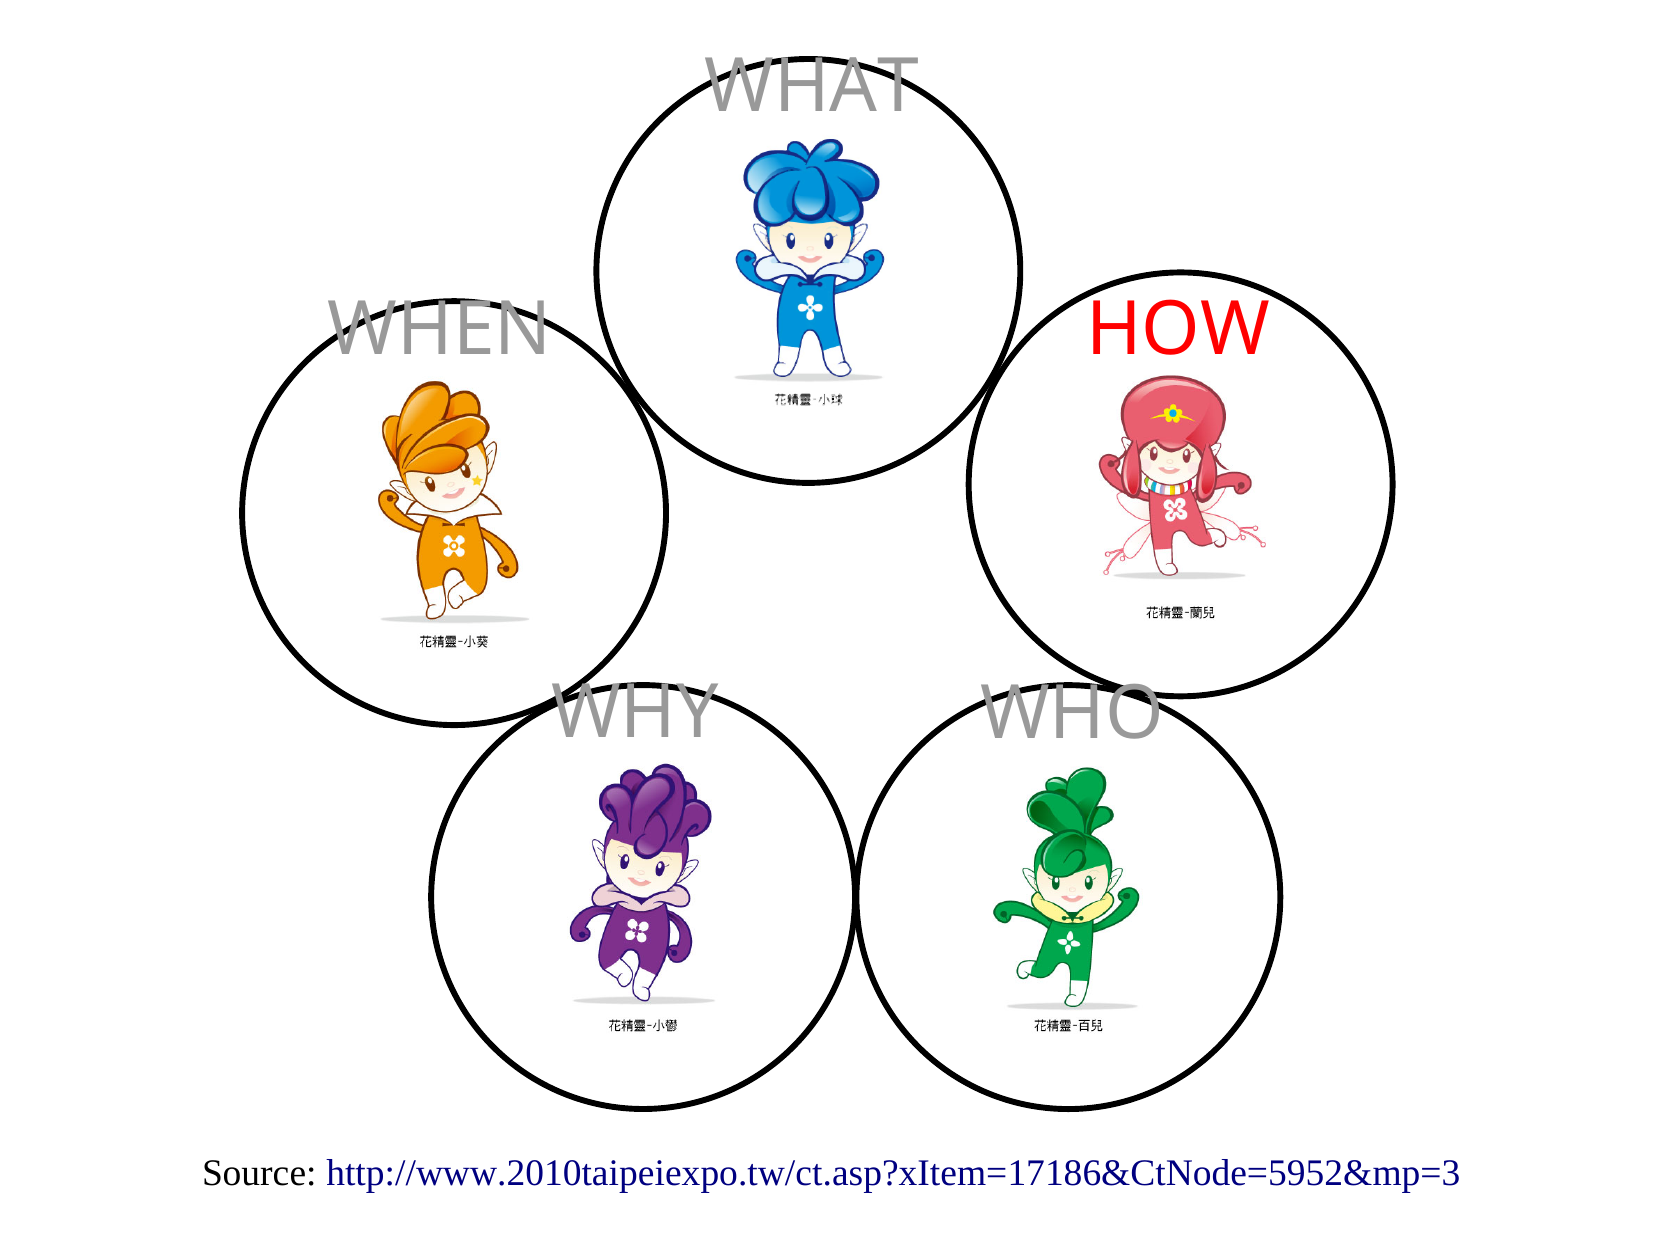

WHAT
WHEN
HOW
WHY
WHO
Source: http://www.2010taipeiexpo.tw/ct.asp?xItem=17186&CtNode=5952&mp=3